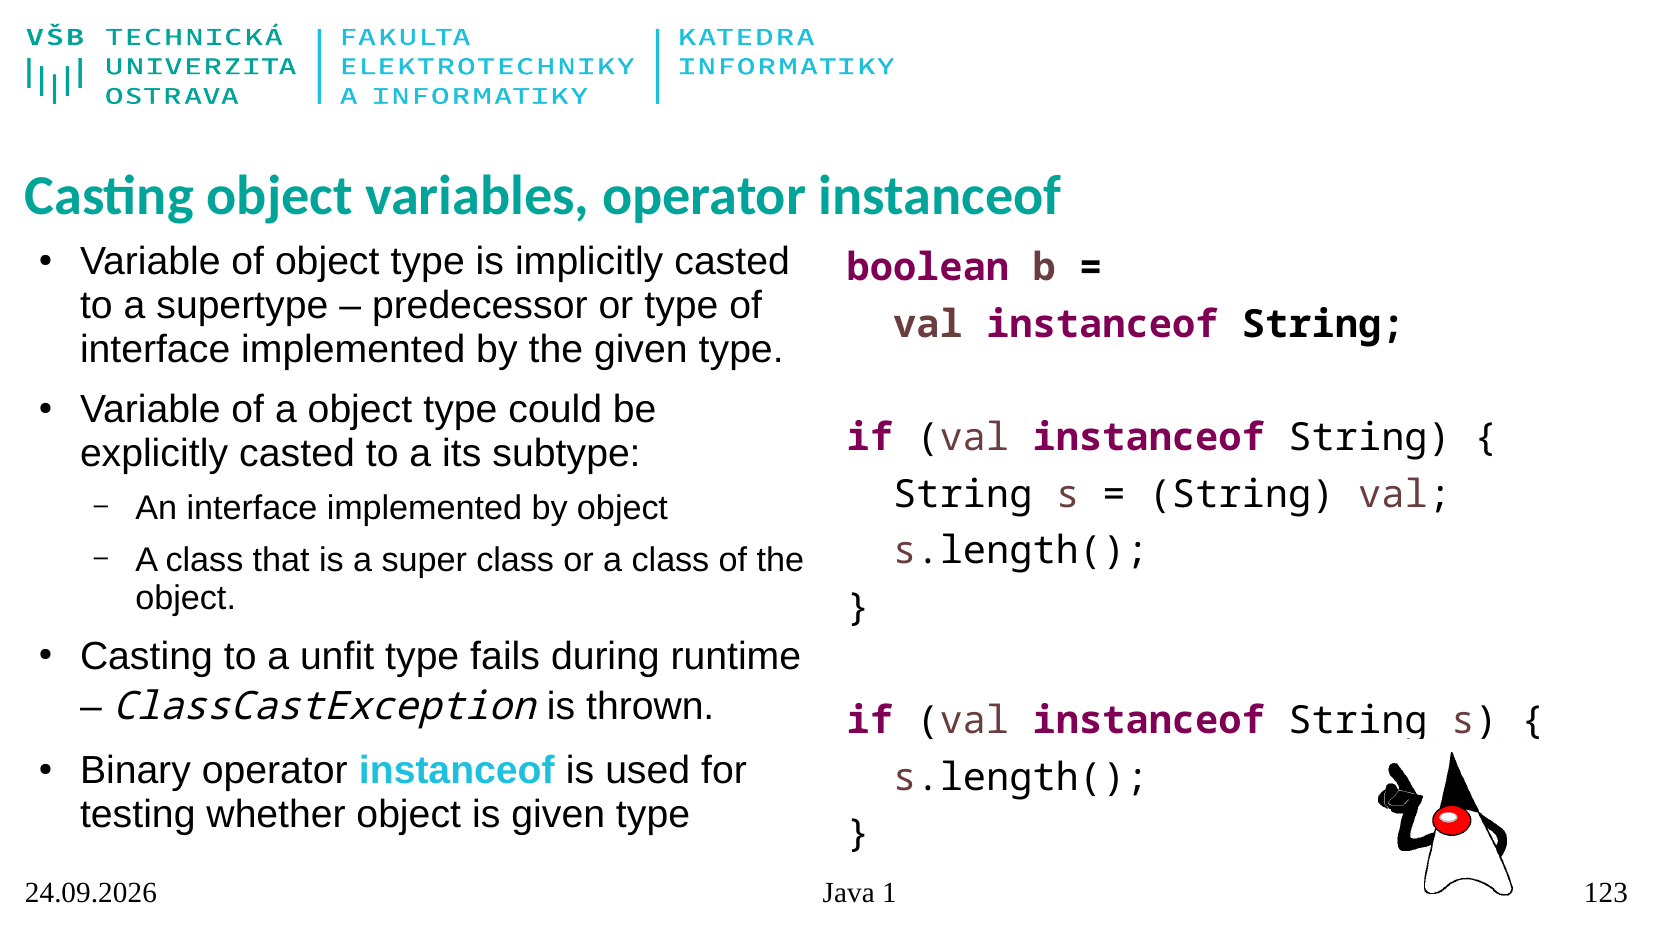

# Casting object variables, operator instanceof
Variable of object type is implicitly casted to a supertype – predecessor or type of interface implemented by the given type.
Variable of a object type could be explicitly casted to a its subtype:
An interface implemented by object
A class that is a super class or a class of the object.
Casting to a unfit type fails during runtime – ClassCastException is thrown.
Binary operator instanceof is used for testing whether object is given type
boolean b =
 val instanceof String;
if (val instanceof String) {
 String s = (String) val;
 s.length();
}
if (val instanceof String s) {
 s.length();
}
Java 1
123